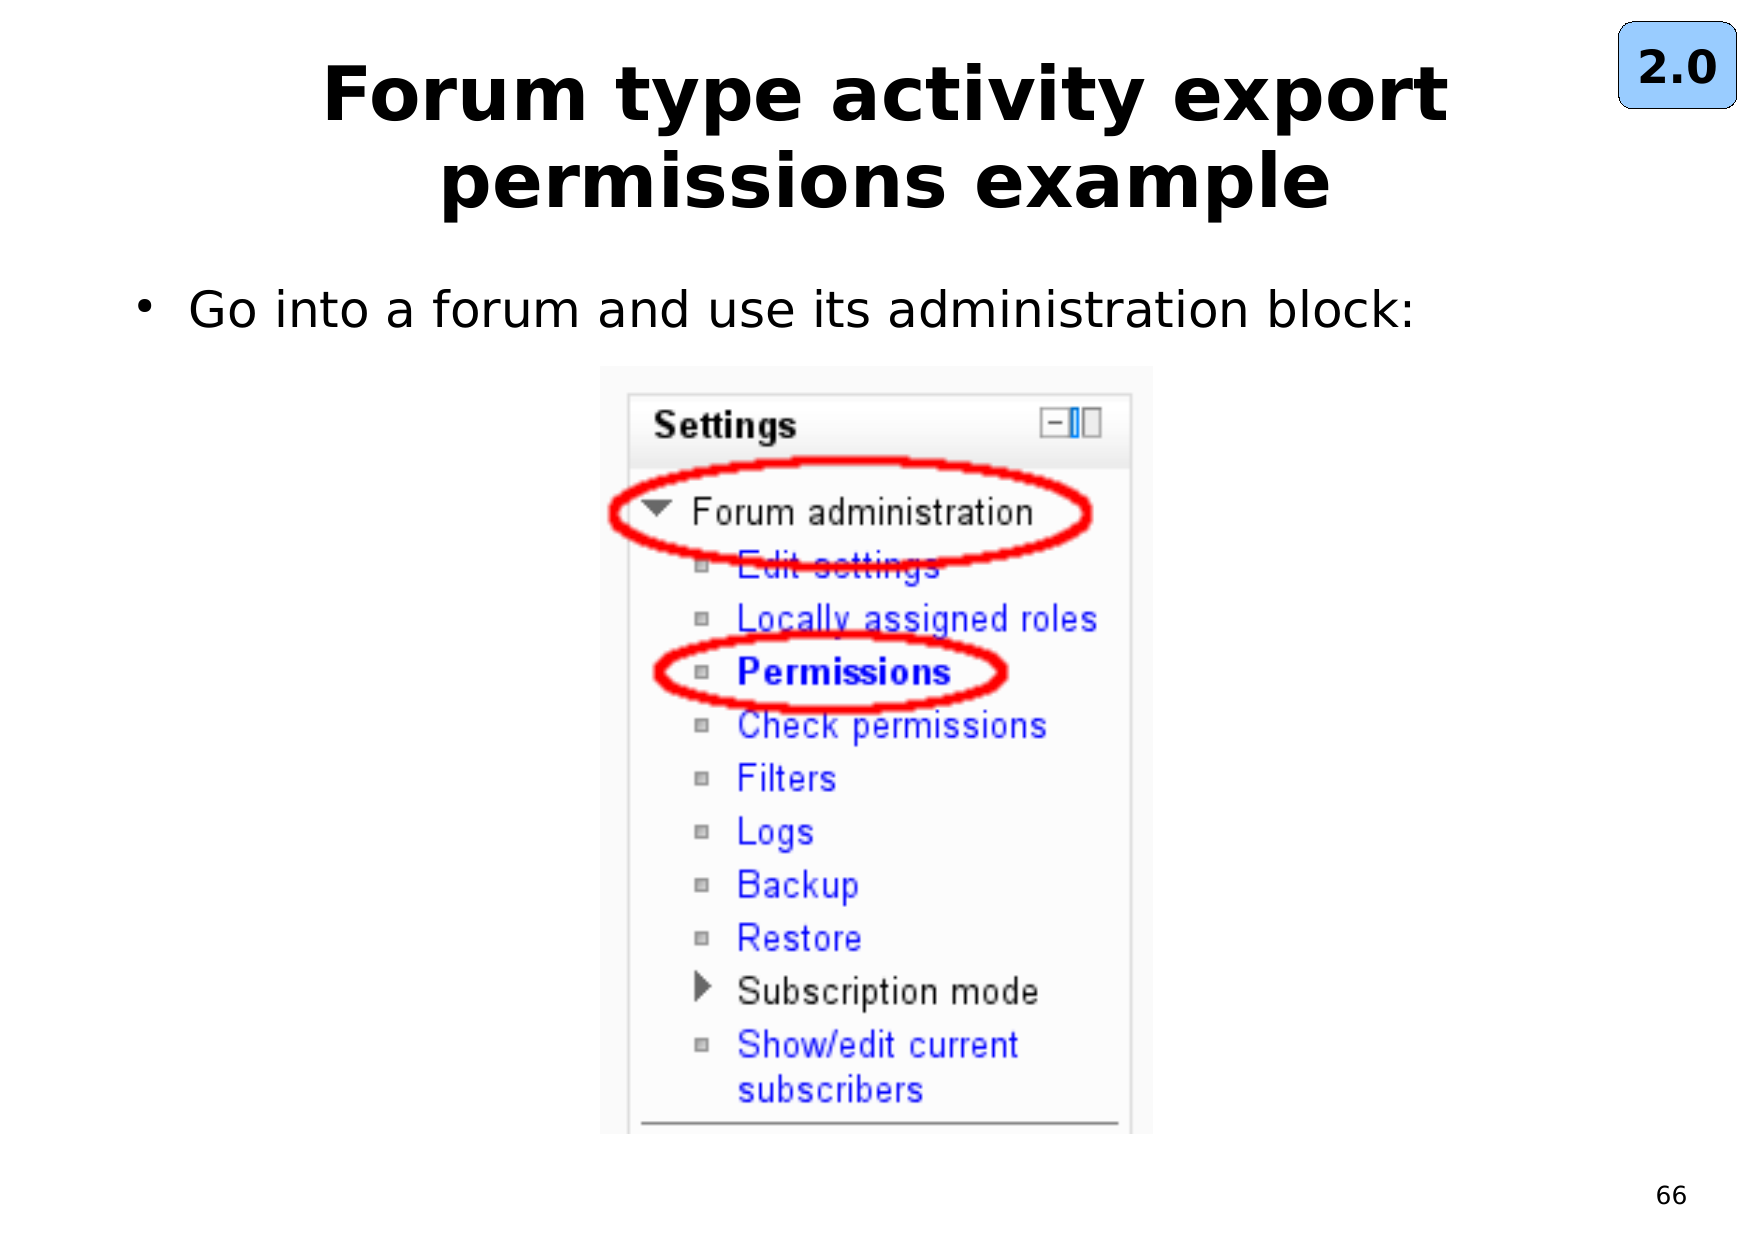

2.0
# Forum type activity export permissions example
Go into a forum and use its administration block:
66